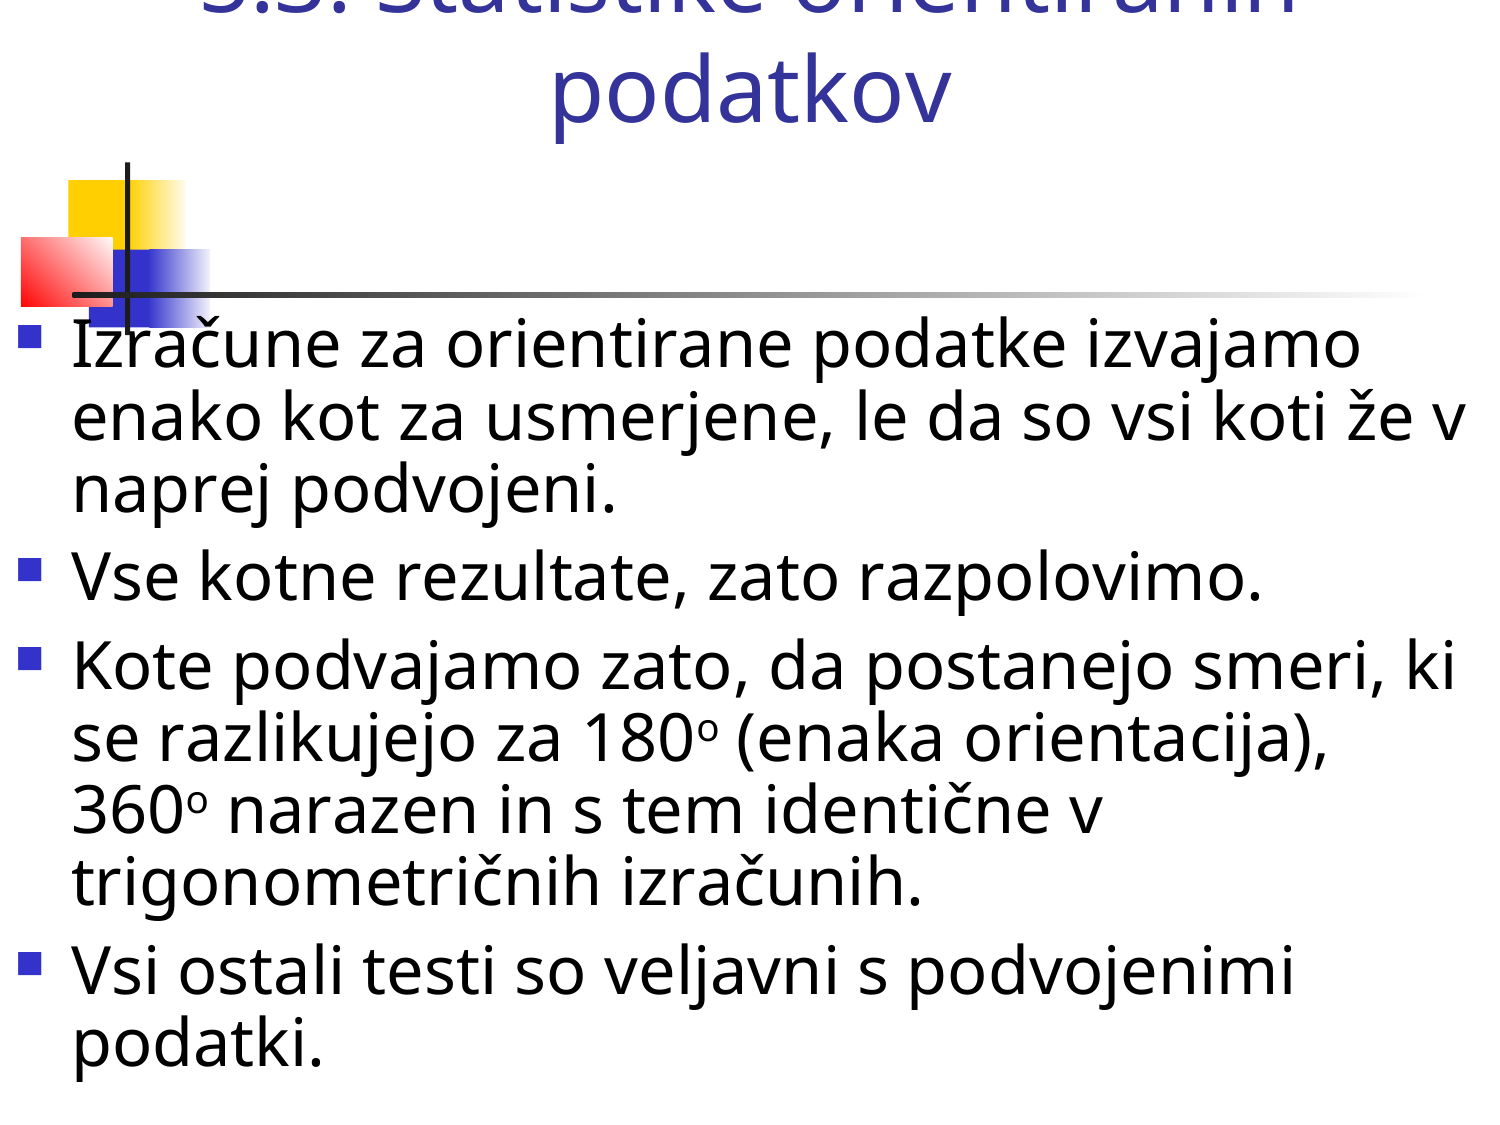

# 5.3. Statistike orientiranih podatkov
Izračune za orientirane podatke izvajamo enako kot za usmerjene, le da so vsi koti že v naprej podvojeni.
Vse kotne rezultate, zato razpolovimo.
Kote podvajamo zato, da postanejo smeri, ki se razlikujejo za 180o (enaka orientacija), 360o narazen in s tem identične v trigonometričnih izračunih.
Vsi ostali testi so veljavni s podvojenimi podatki.